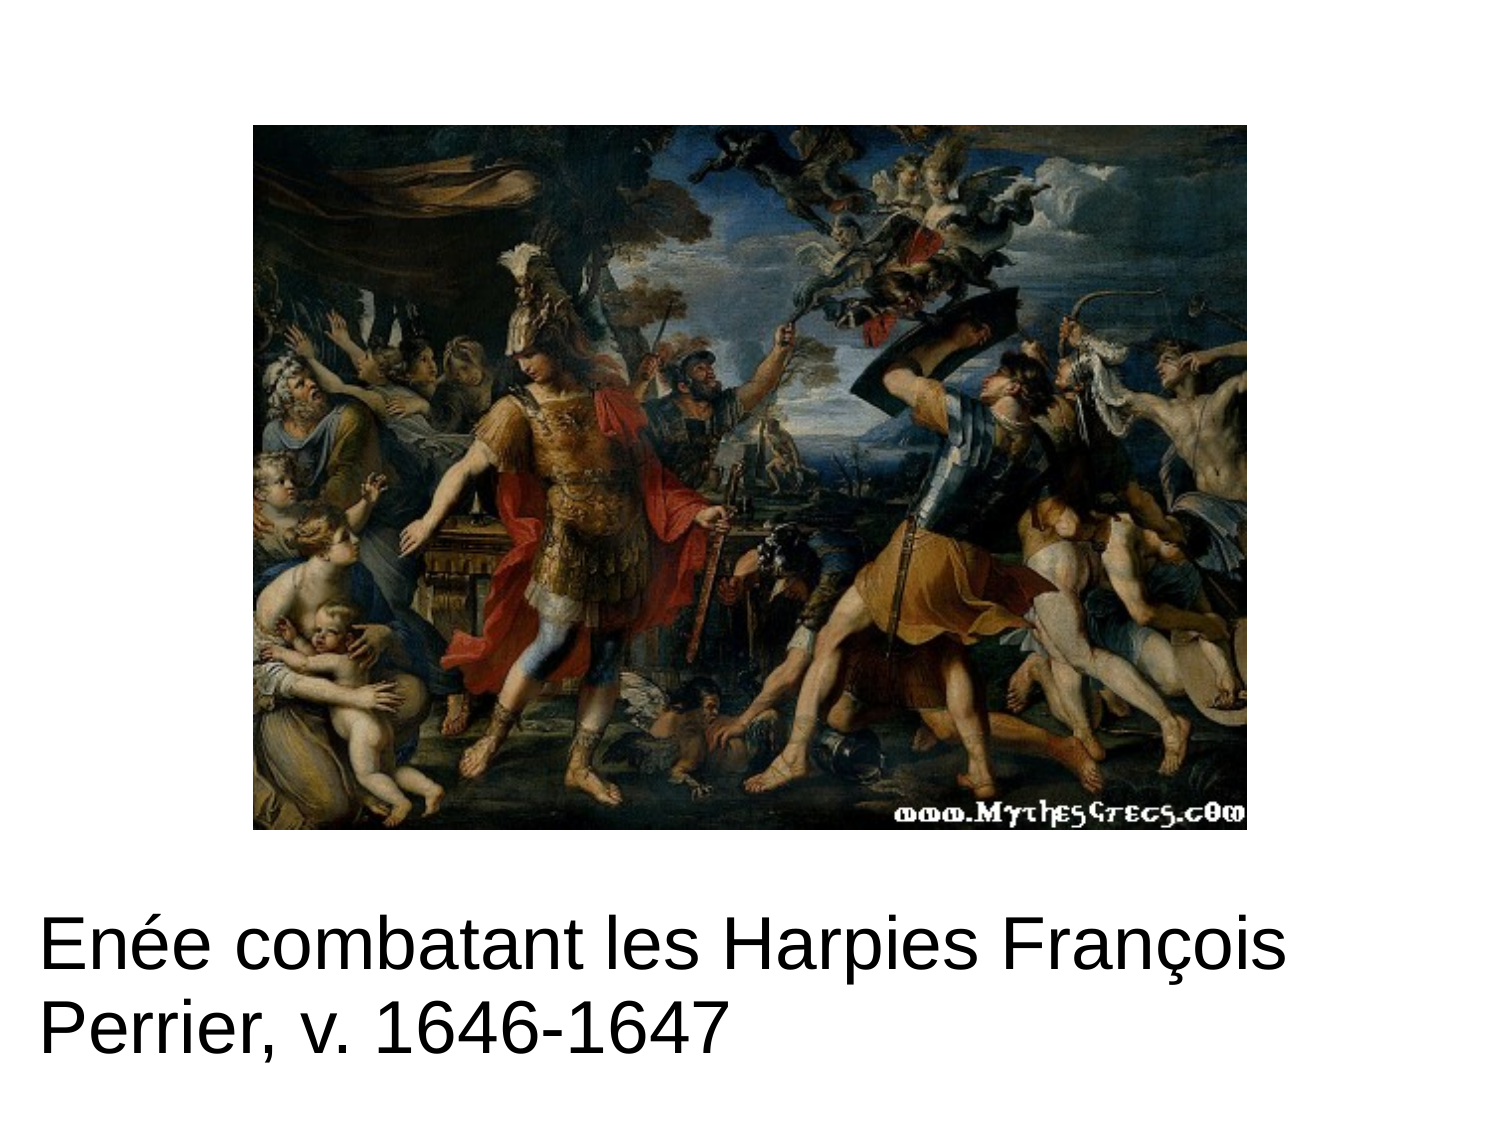

Enée combatant les Harpies François Perrier, v. 1646-1647